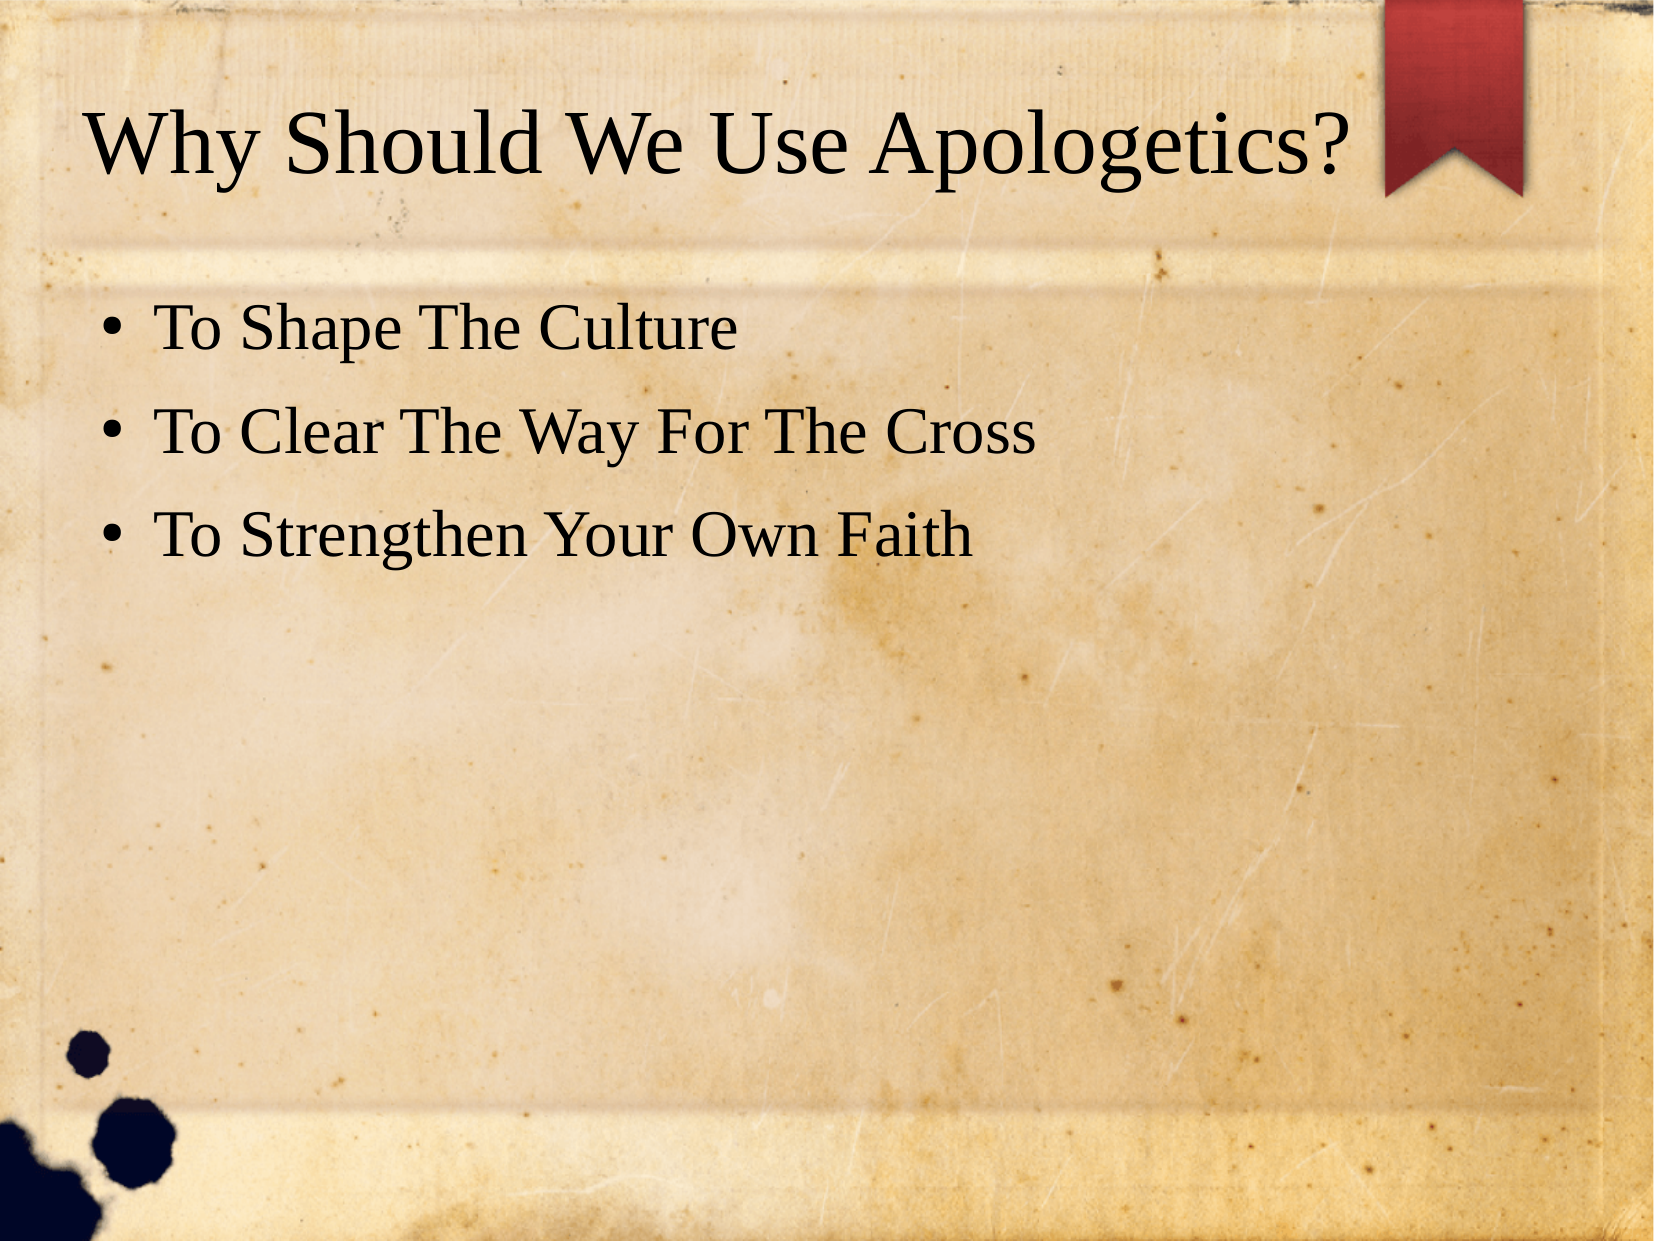

# Why Should We Use Apologetics?
To Shape The Culture
To Clear The Way For The Cross
To Strengthen Your Own Faith